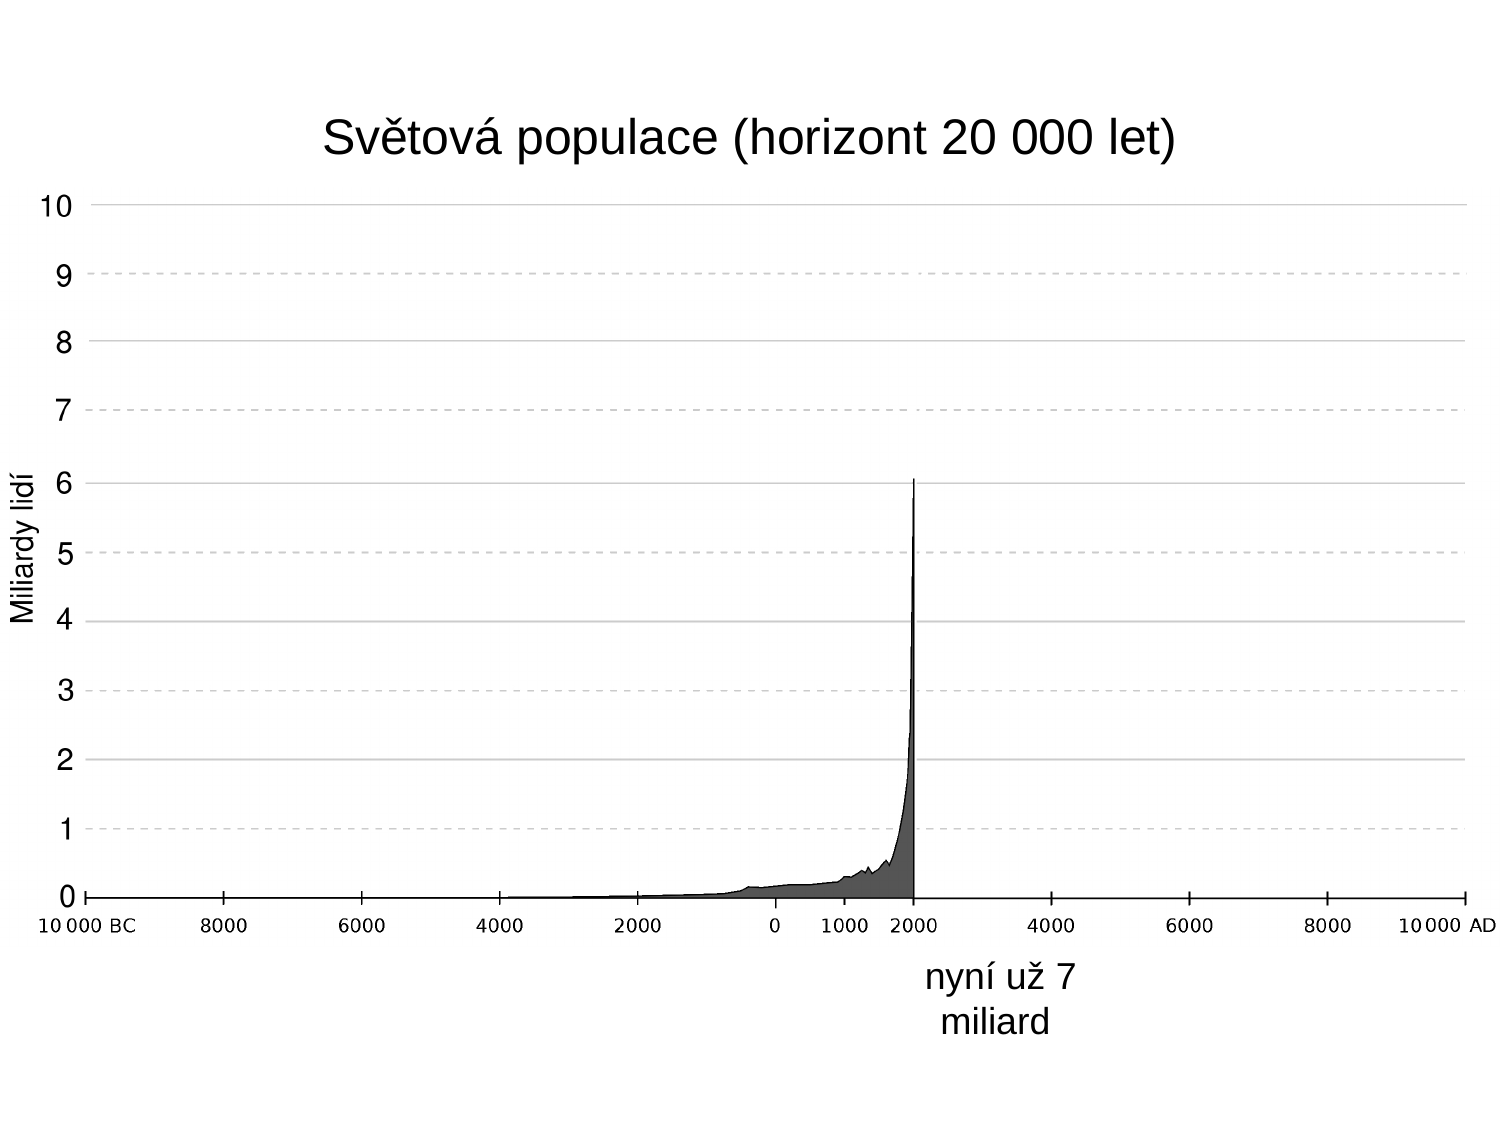

# Světová populace (horizont 20 000 let)
 nyní už 7 miliard